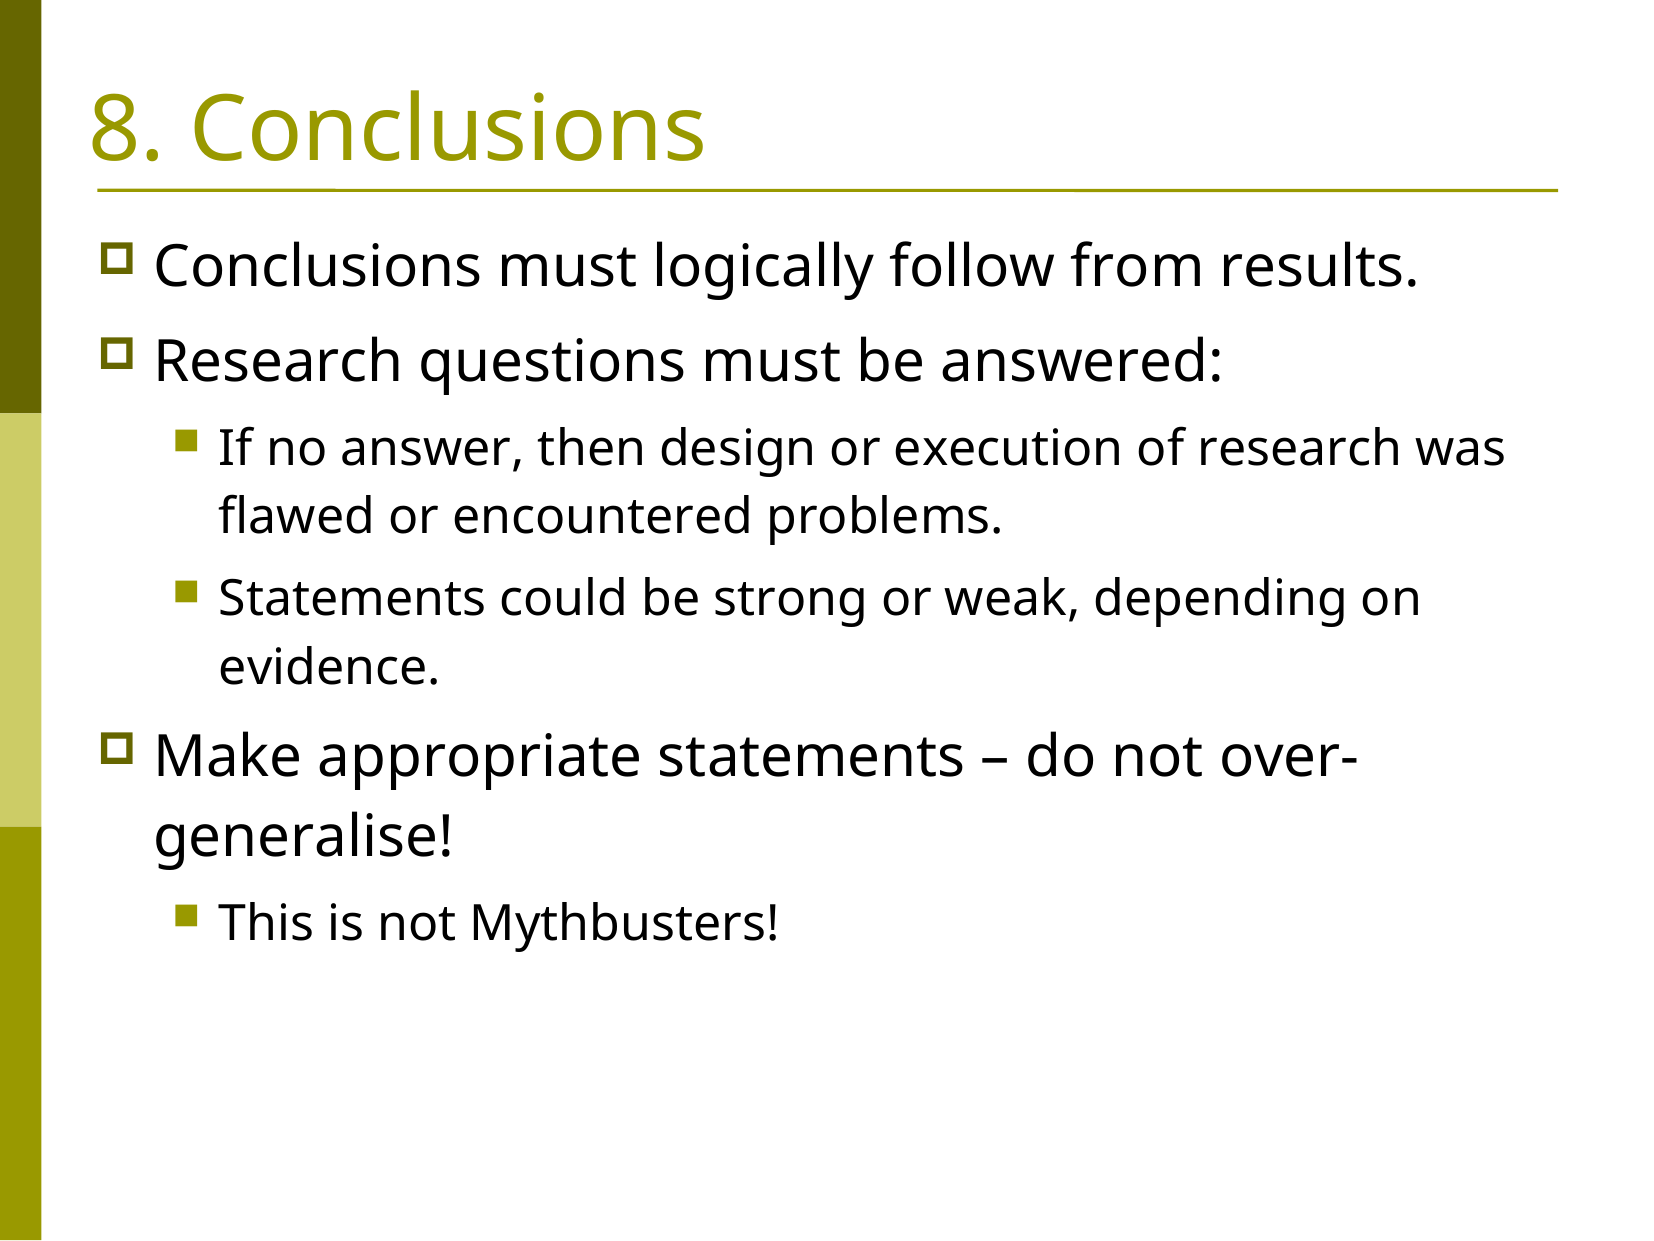

# 8. Conclusions
Conclusions must logically follow from results.
Research questions must be answered:
If no answer, then design or execution of research was flawed or encountered problems.
Statements could be strong or weak, depending on evidence.
Make appropriate statements – do not over-generalise!
This is not Mythbusters!